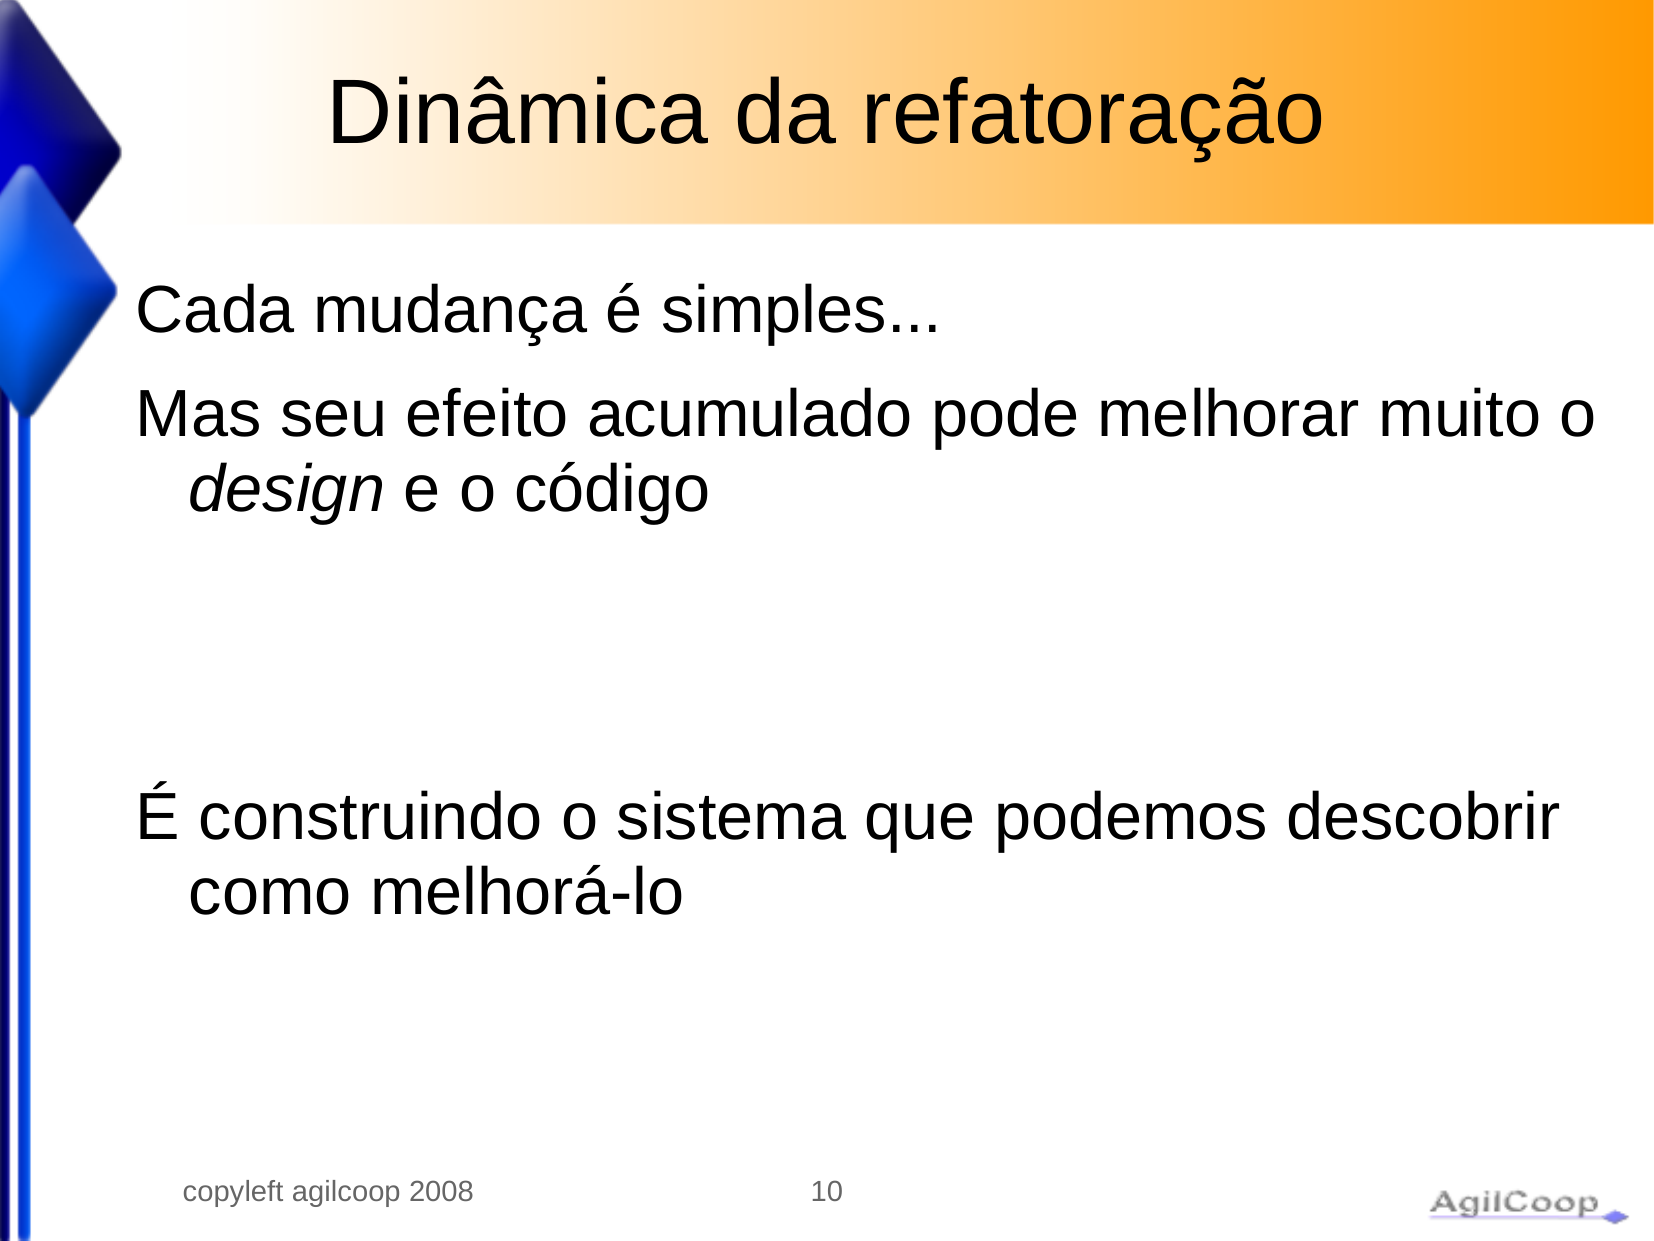

# Dinâmica da refatoração
Cada mudança é simples...
Mas seu efeito acumulado pode melhorar muito o design e o código
É construindo o sistema que podemos descobrir como melhorá-lo
copyleft agilcoop 2008
10